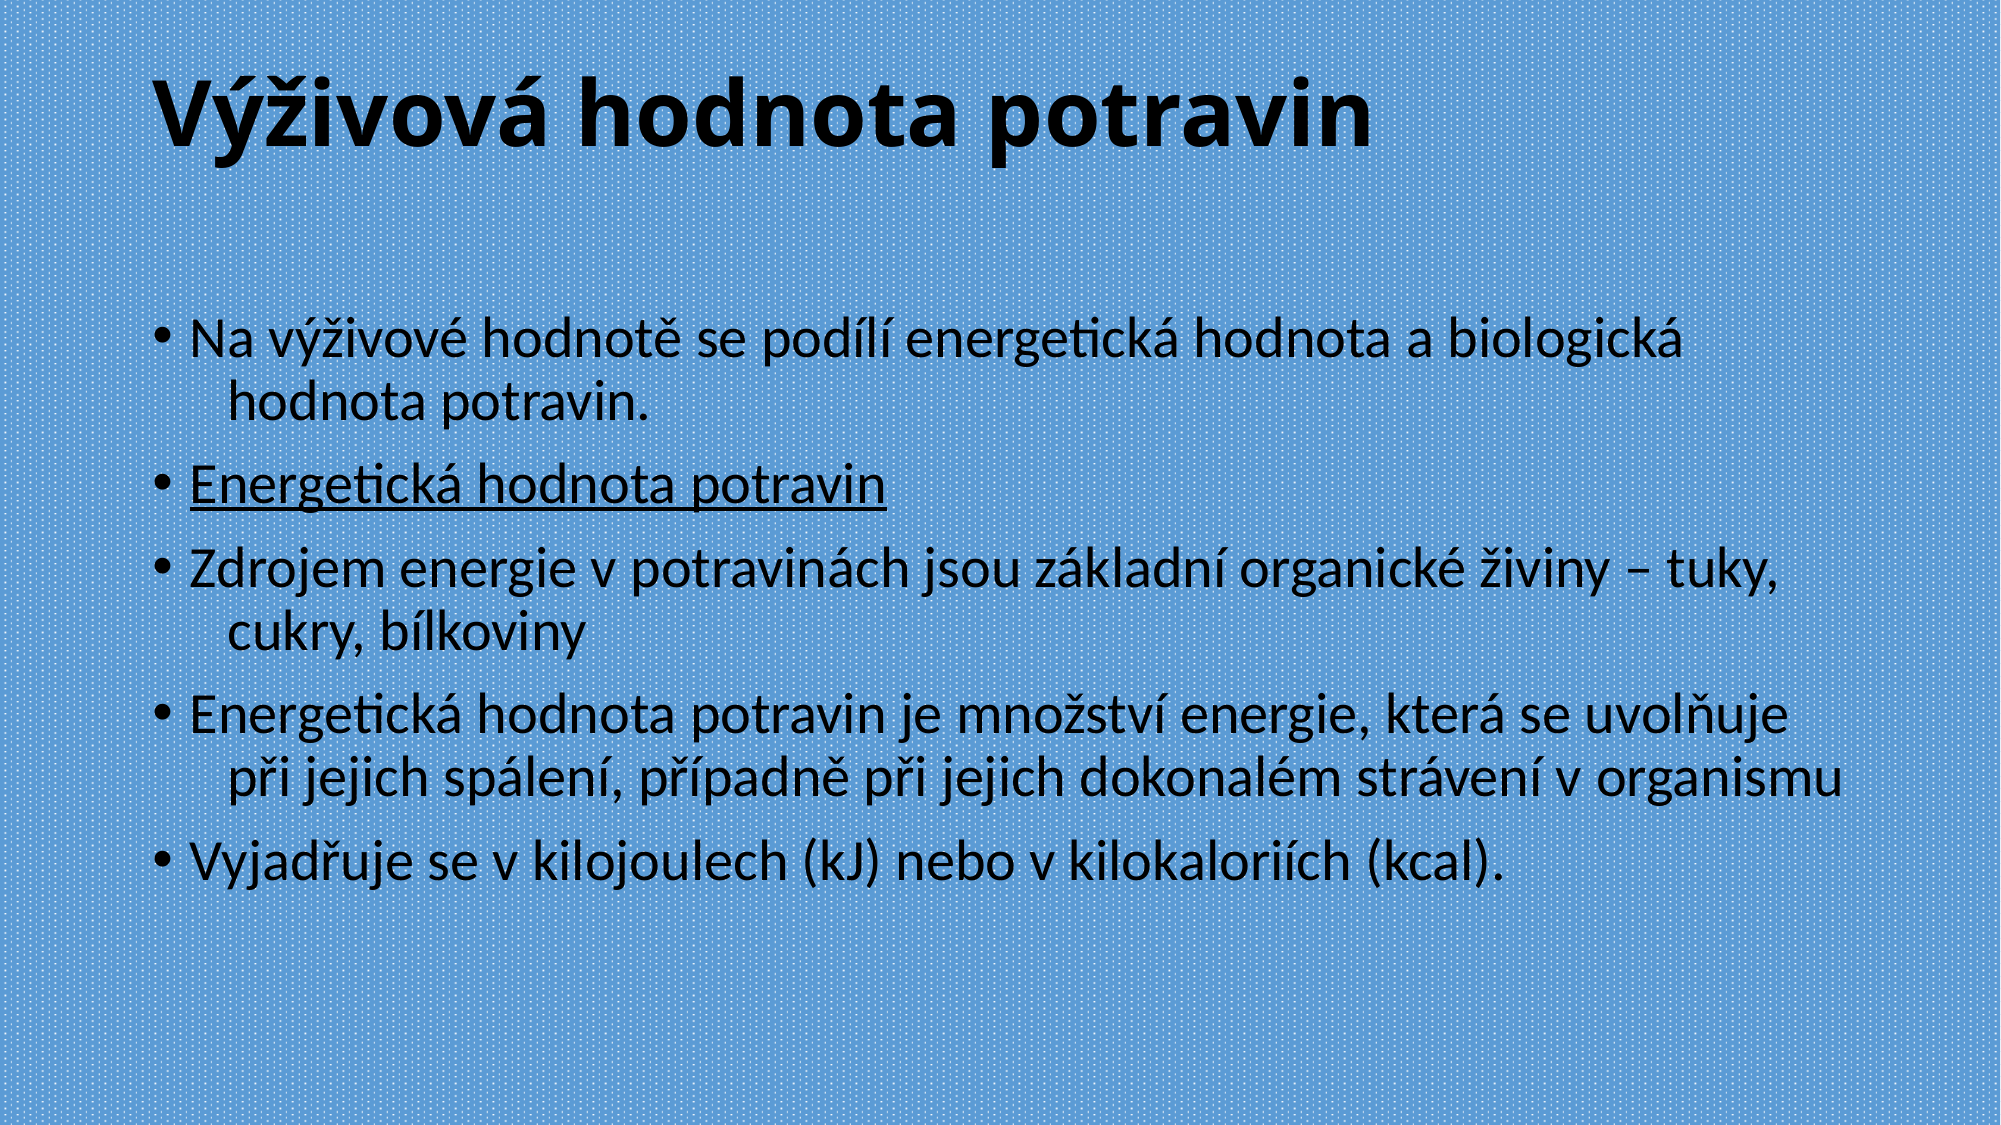

# Výživová hodnota potravin
Na výživové hodnotě se podílí energetická hodnota a biologická hodnota potravin.
Energetická hodnota potravin
Zdrojem energie v potravinách jsou základní organické živiny – tuky, cukry, bílkoviny
Energetická hodnota potravin je množství energie, která se uvolňuje při jejich spálení, případně při jejich dokonalém strávení v organismu
Vyjadřuje se v kilojoulech (kJ) nebo v kilokaloriích (kcal).